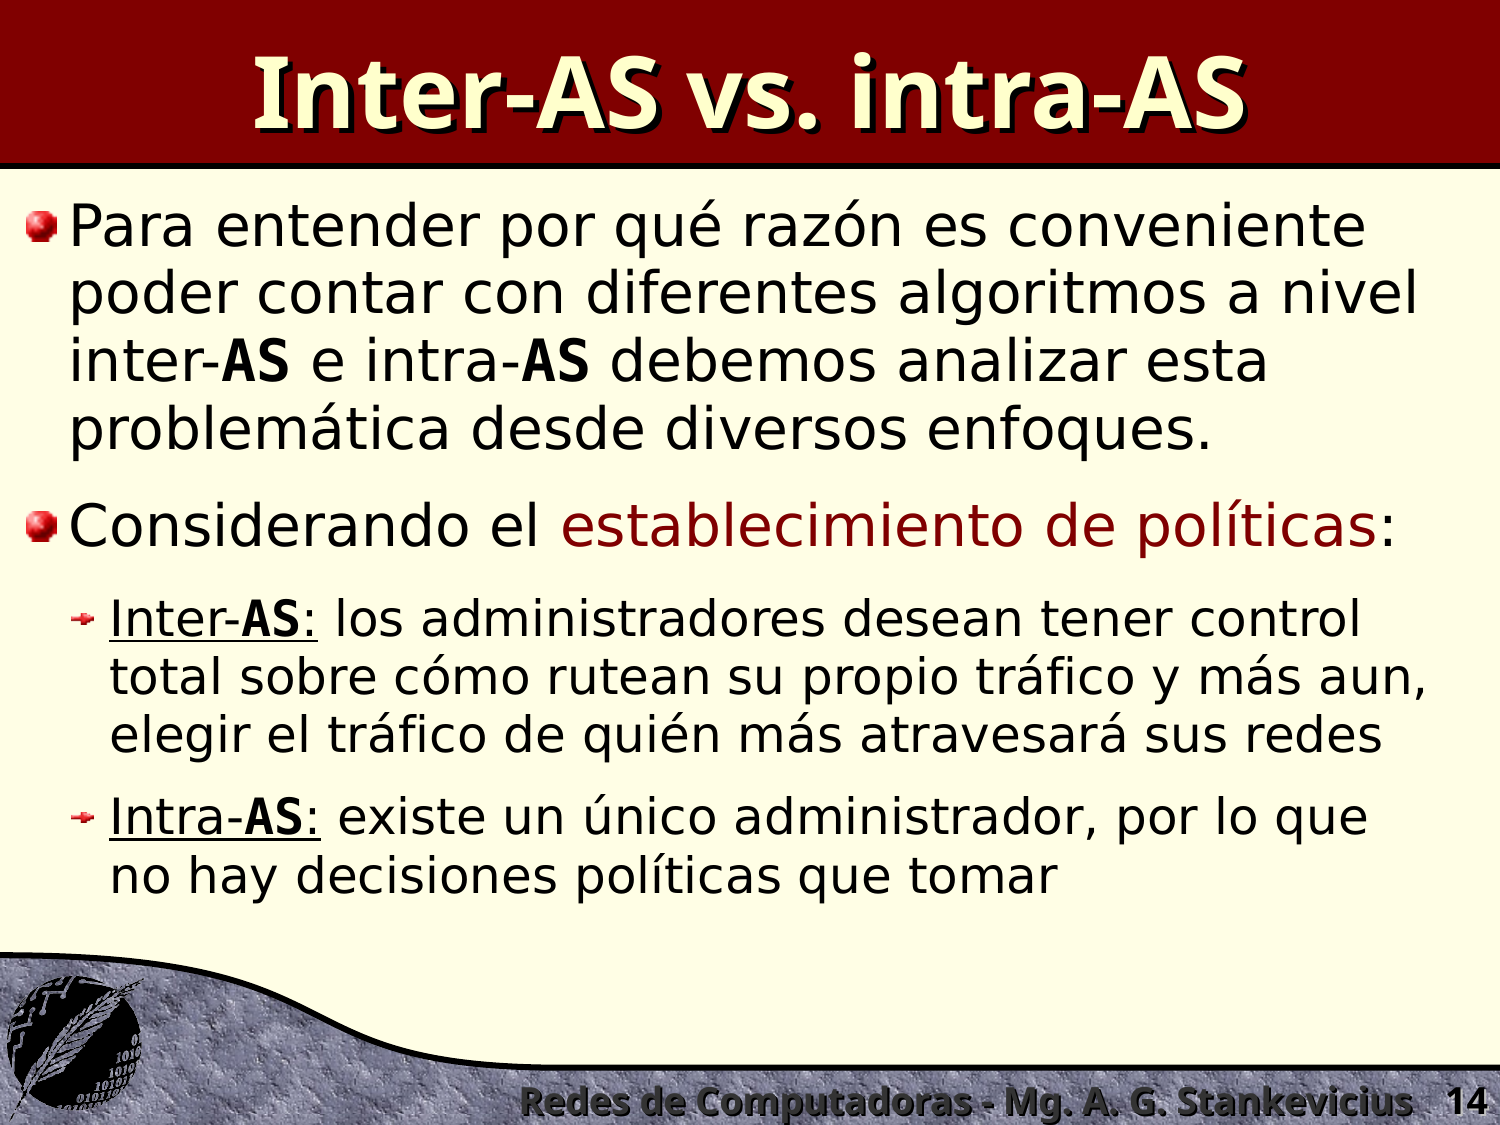

# Inter-AS vs. intra-AS
Para entender por qué razón es conveniente poder contar con diferentes algoritmos a nivel inter-AS e intra-AS debemos analizar esta problemática desde diversos enfoques.
Considerando el establecimiento de políticas:
Inter-AS: los administradores desean tener control total sobre cómo rutean su propio tráfico y más aun, elegir el tráfico de quién más atravesará sus redes
Intra-AS: existe un único administrador, por lo que
no hay decisiones políticas que tomar
14